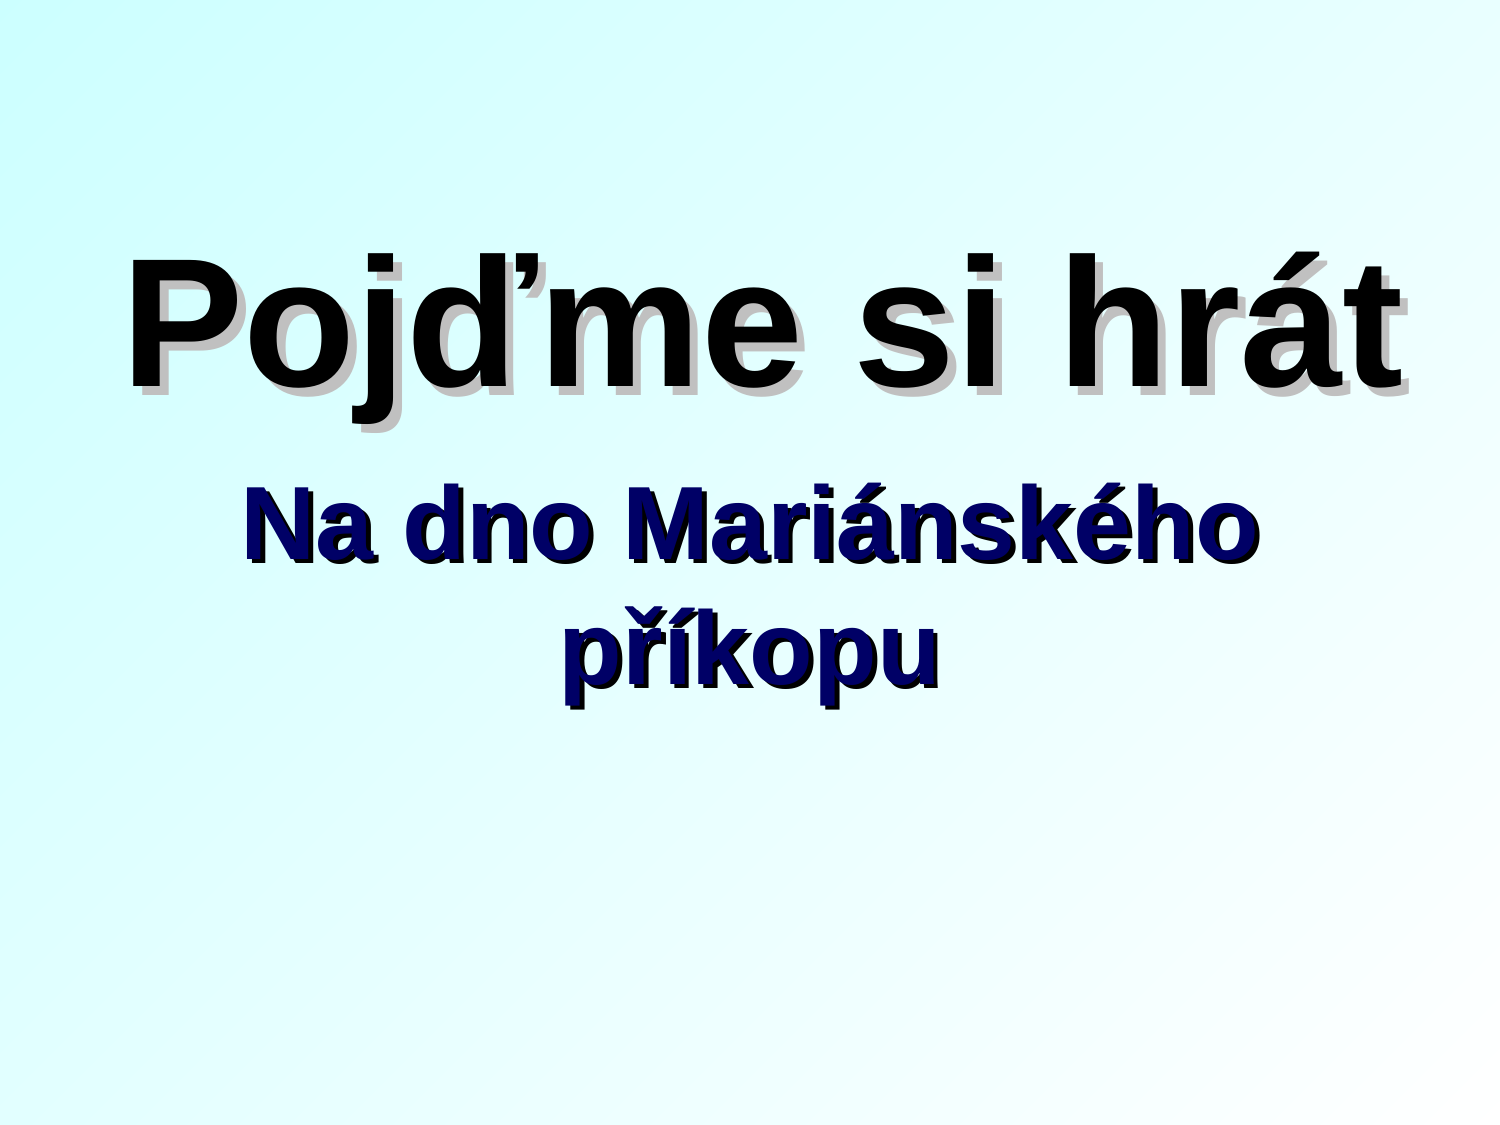

# Pojďme si hrát
Na dno Mariánského příkopu